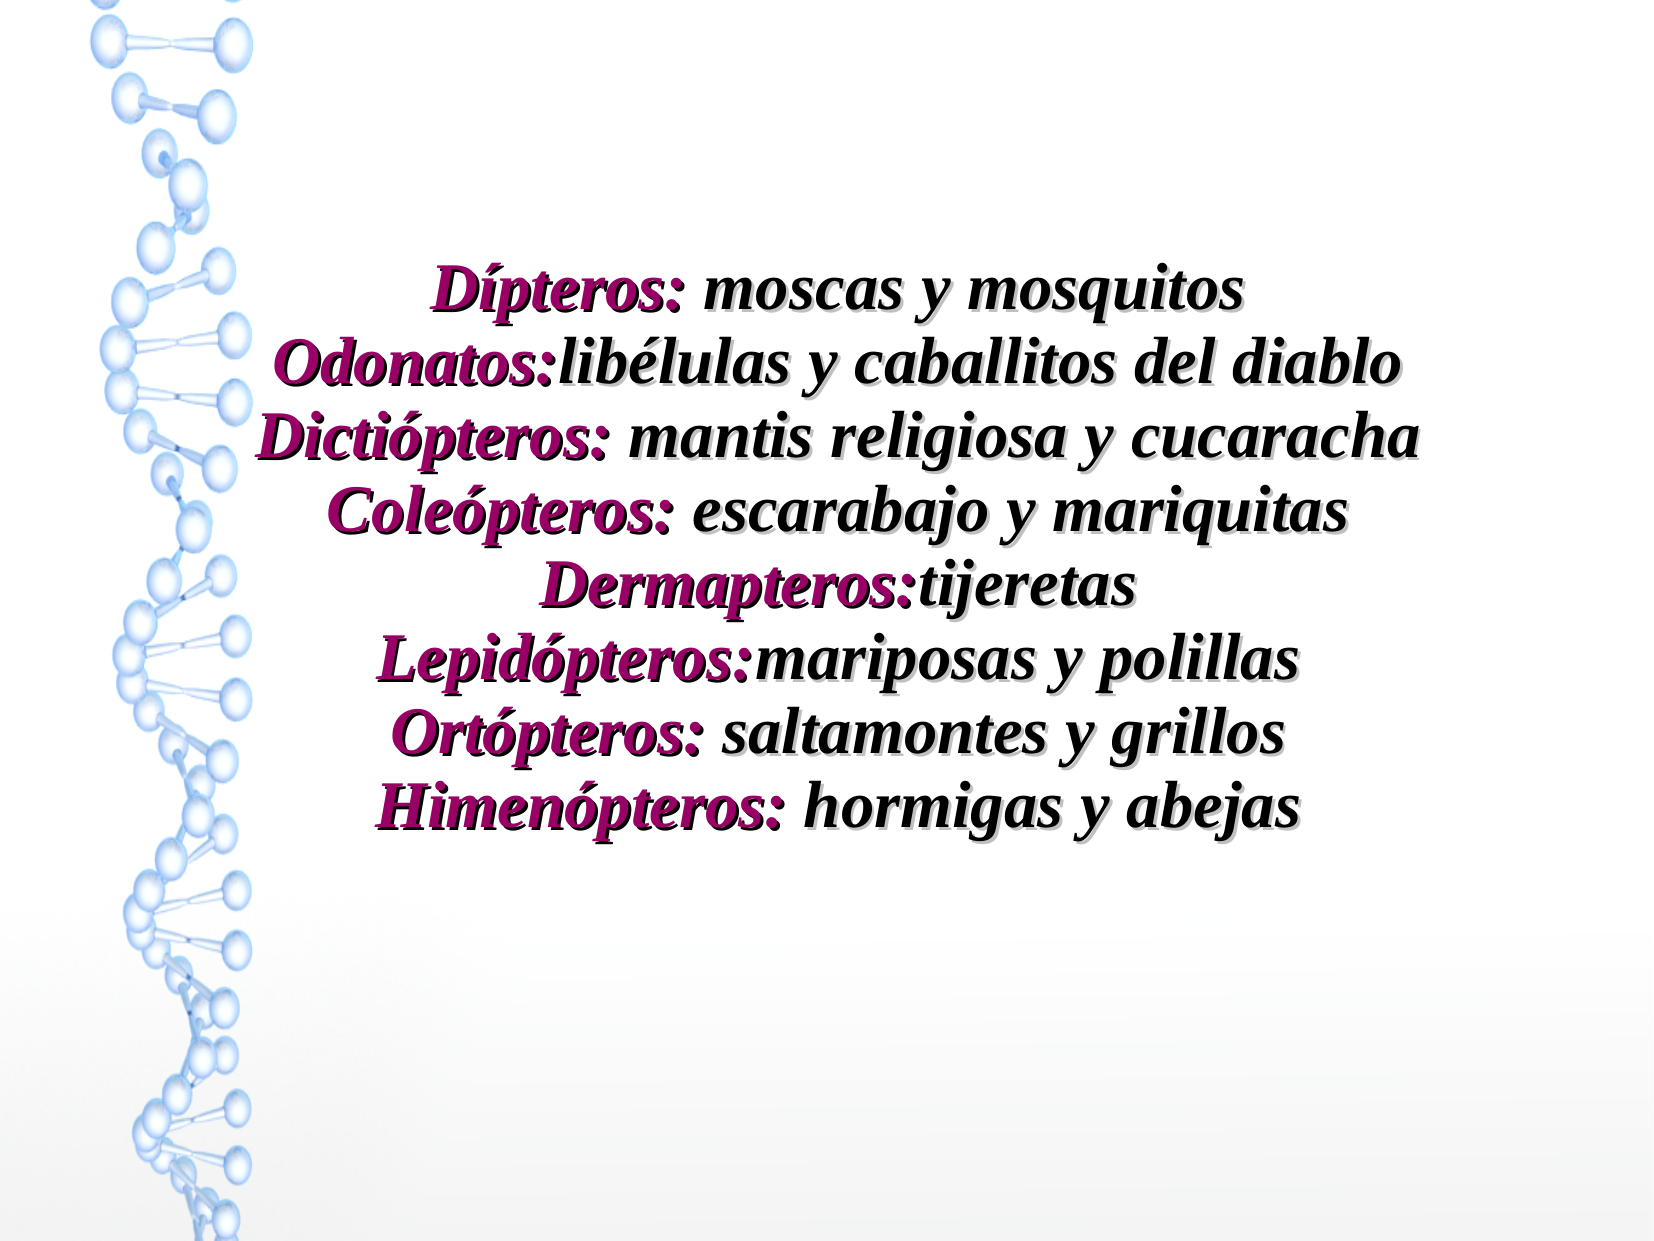

Dípteros: moscas y mosquitos
Odonatos:libélulas y caballitos del diablo
Dictiópteros: mantis religiosa y cucaracha
Coleópteros: escarabajo y mariquitas
Dermapteros:tijeretas
Lepidópteros:mariposas y polillas
Ortópteros: saltamontes y grillos
Himenópteros: hormigas y abejas
#